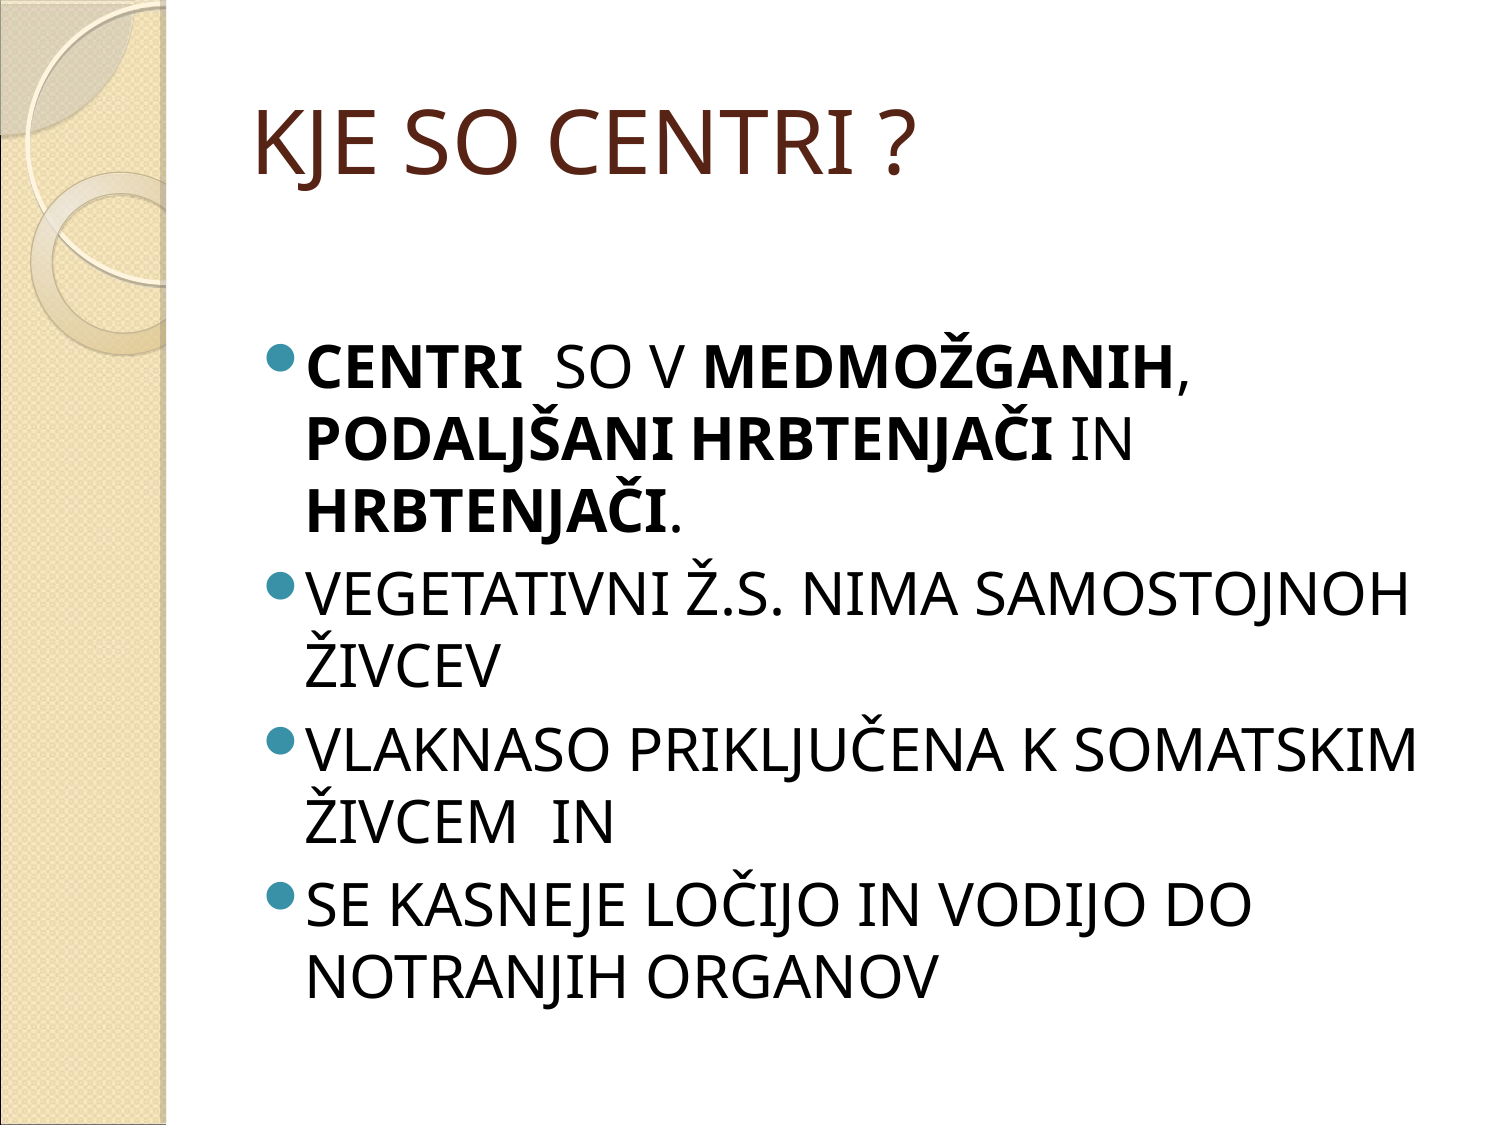

# KJE SO CENTRI ?
CENTRI SO V MEDMOŽGANIH, PODALJŠANI HRBTENJAČI IN HRBTENJAČI.
VEGETATIVNI Ž.S. NIMA SAMOSTOJNOH ŽIVCEV
VLAKNASO PRIKLJUČENA K SOMATSKIM ŽIVCEM IN
SE KASNEJE LOČIJO IN VODIJO DO NOTRANJIH ORGANOV